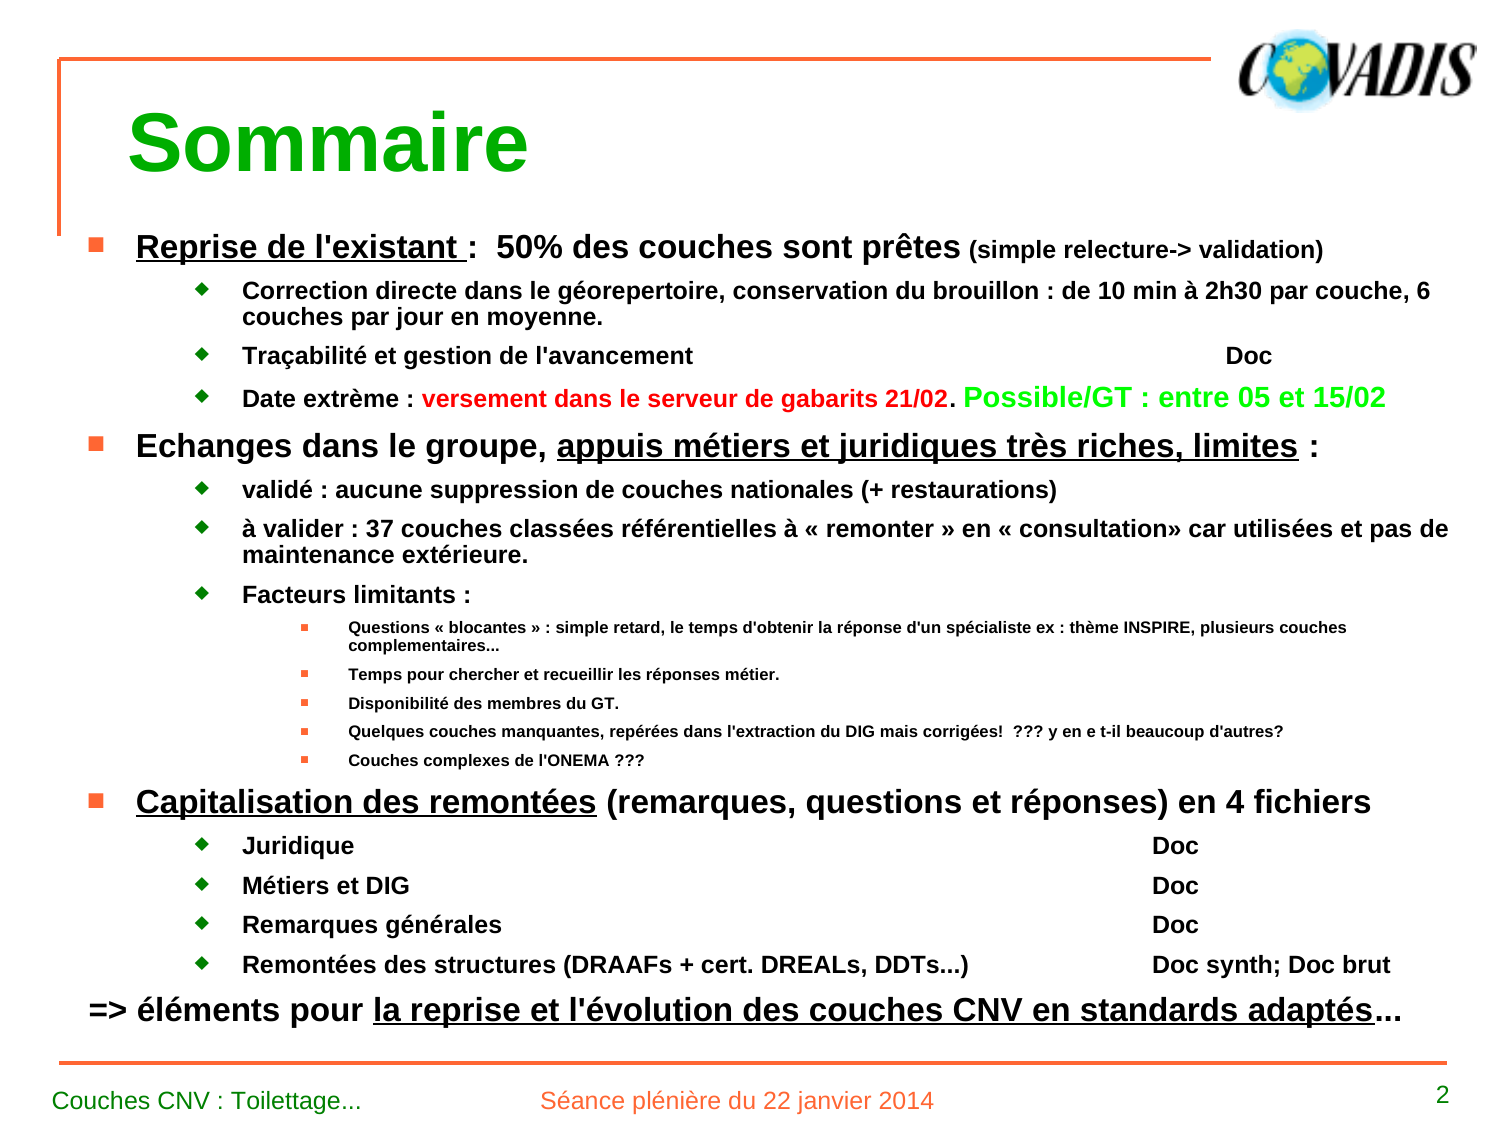

Sommaire
# Reprise de l'existant : 50% des couches sont prêtes (simple relecture-> validation)
Correction directe dans le géorepertoire, conservation du brouillon : de 10 min à 2h30 par couche, 6 couches par jour en moyenne.
Traçabilité et gestion de l'avancement								Doc
Date extrème : versement dans le serveur de gabarits 21/02. Possible/GT : entre 05 et 15/02
Echanges dans le groupe, appuis métiers et juridiques très riches, limites :
validé : aucune suppression de couches nationales (+ restaurations)
à valider : 37 couches classées référentielles à « remonter » en « consultation» car utilisées et pas de maintenance extérieure.
Facteurs limitants :
Questions « blocantes » : simple retard, le temps d'obtenir la réponse d'un spécialiste ex : thème INSPIRE, plusieurs couches complementaires...
Temps pour chercher et recueillir les réponses métier.
Disponibilité des membres du GT.
Quelques couches manquantes, repérées dans l'extraction du DIG mais corrigées! ??? y en e t-il beaucoup d'autres?
Couches complexes de l'ONEMA ???
Capitalisation des remontées (remarques, questions et réponses) en 4 fichiers
Juridique											Doc
Métiers et DIG											Doc
Remarques générales 									Doc
Remontées des structures (DRAAFs + cert. DREALs, DDTs...)			Doc synth; Doc brut
=> éléments pour la reprise et l'évolution des couches CNV en standards adaptés...
2
 Couches CNV : Toilettage...
Séance plénière du 22 janvier 2014